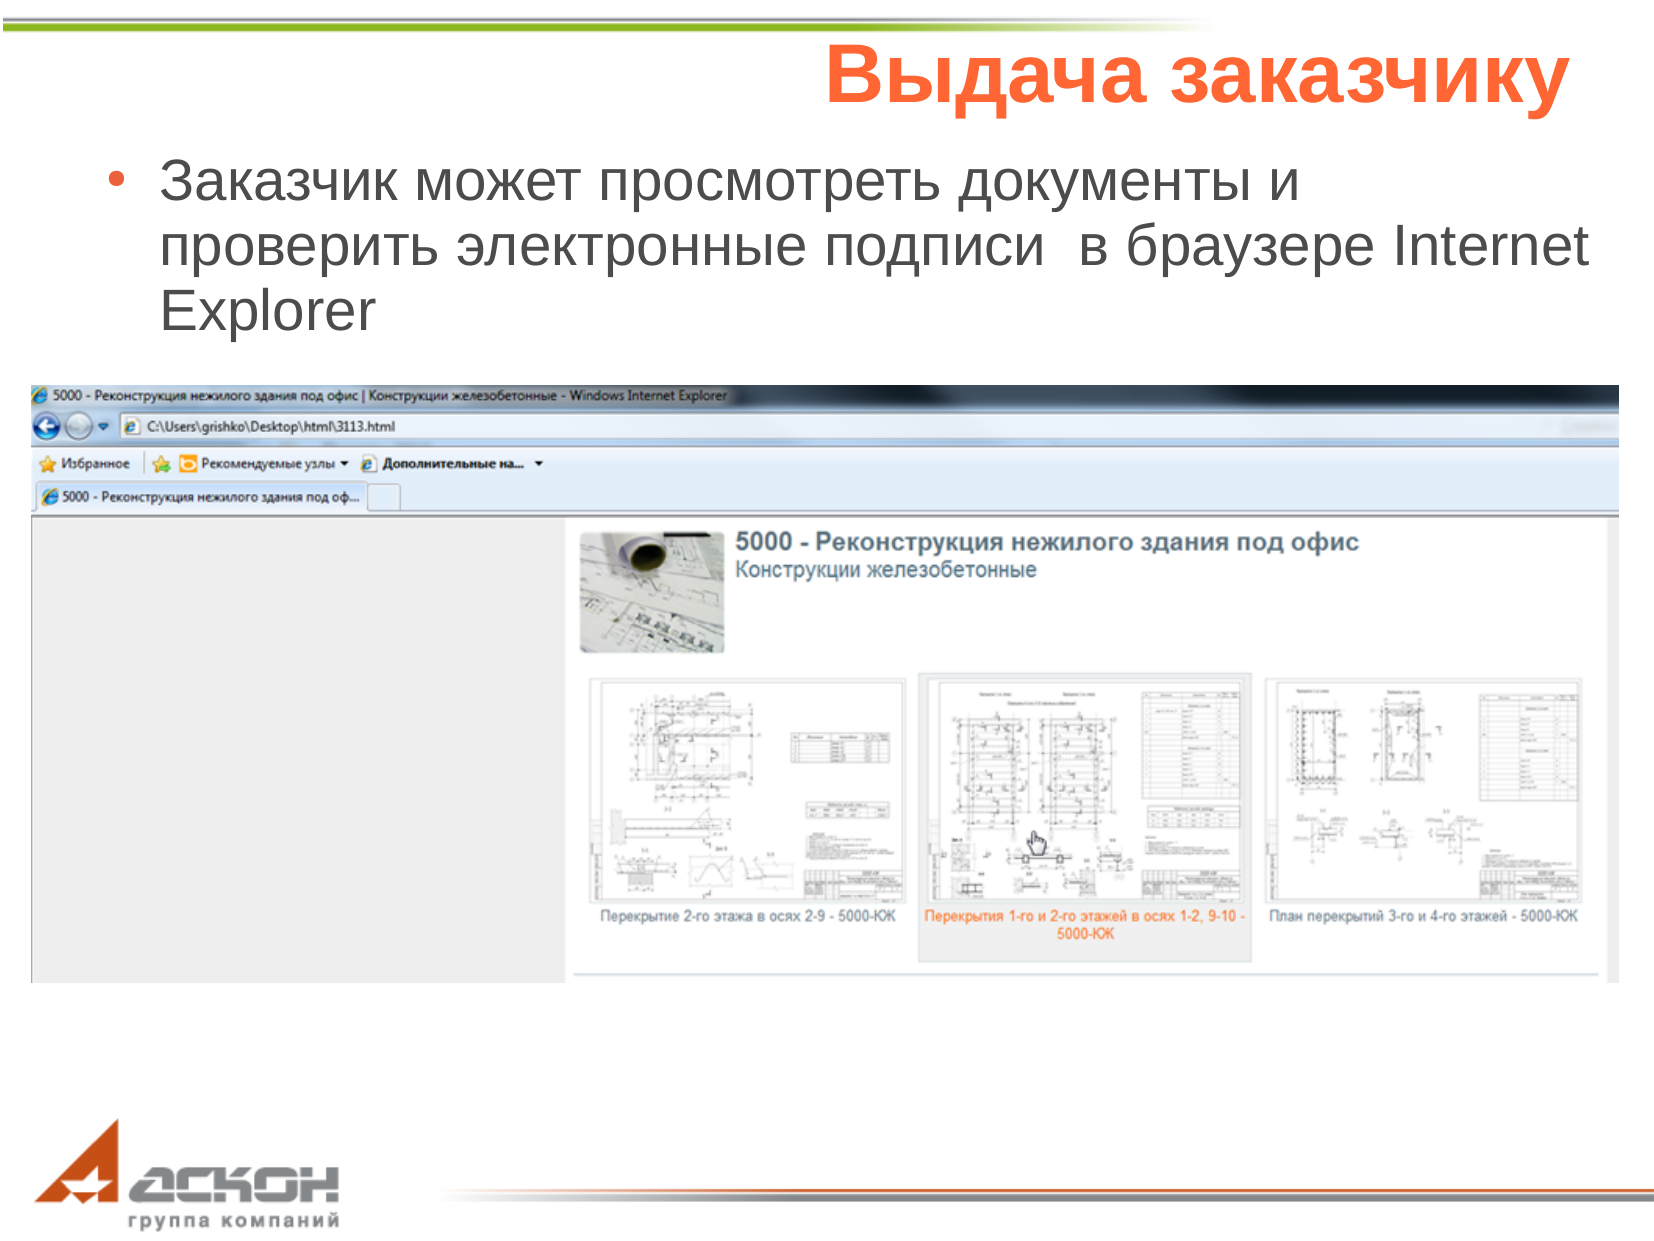

Выдача заказчику
# Заказчик может просмотреть документы и проверить электронные подписи в браузере Internet Explorer